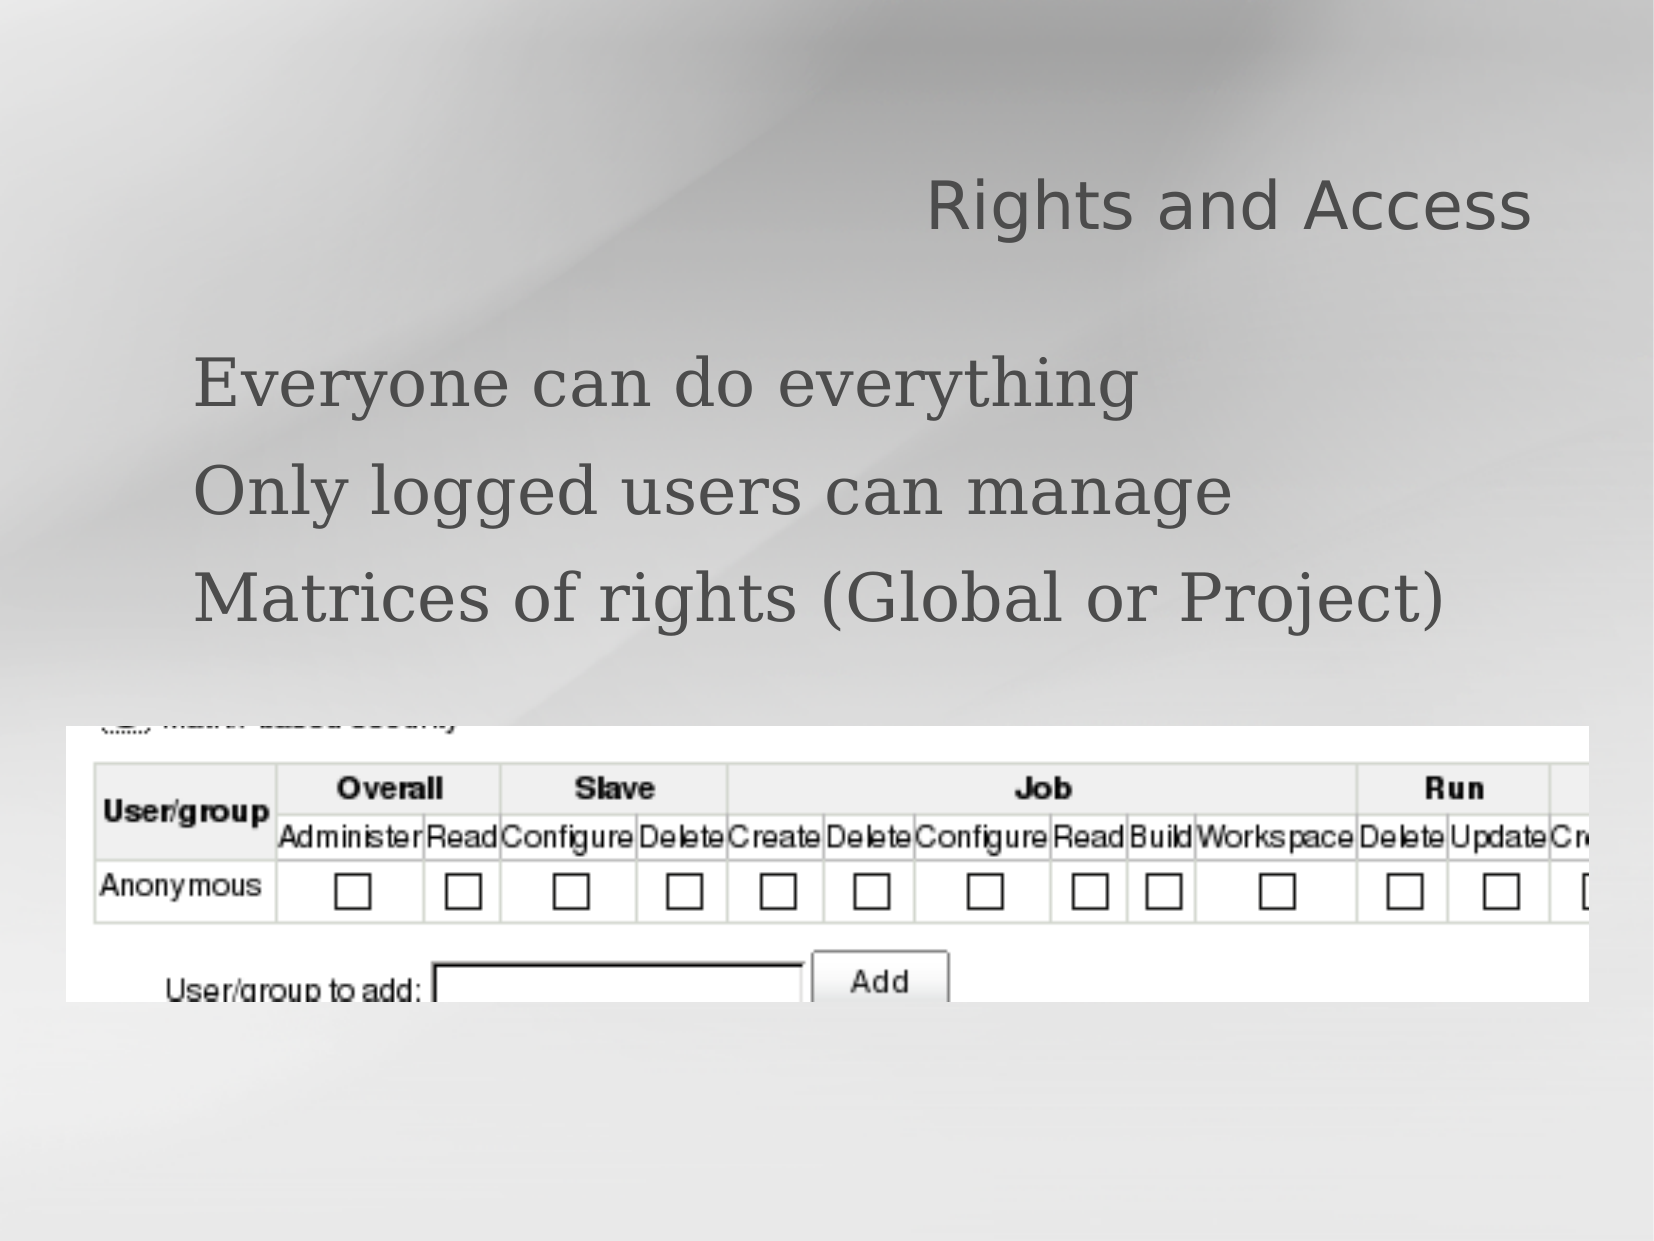

# Rights and Access
Everyone can do everything
Only logged users can manage
Matrices of rights (Global or Project)